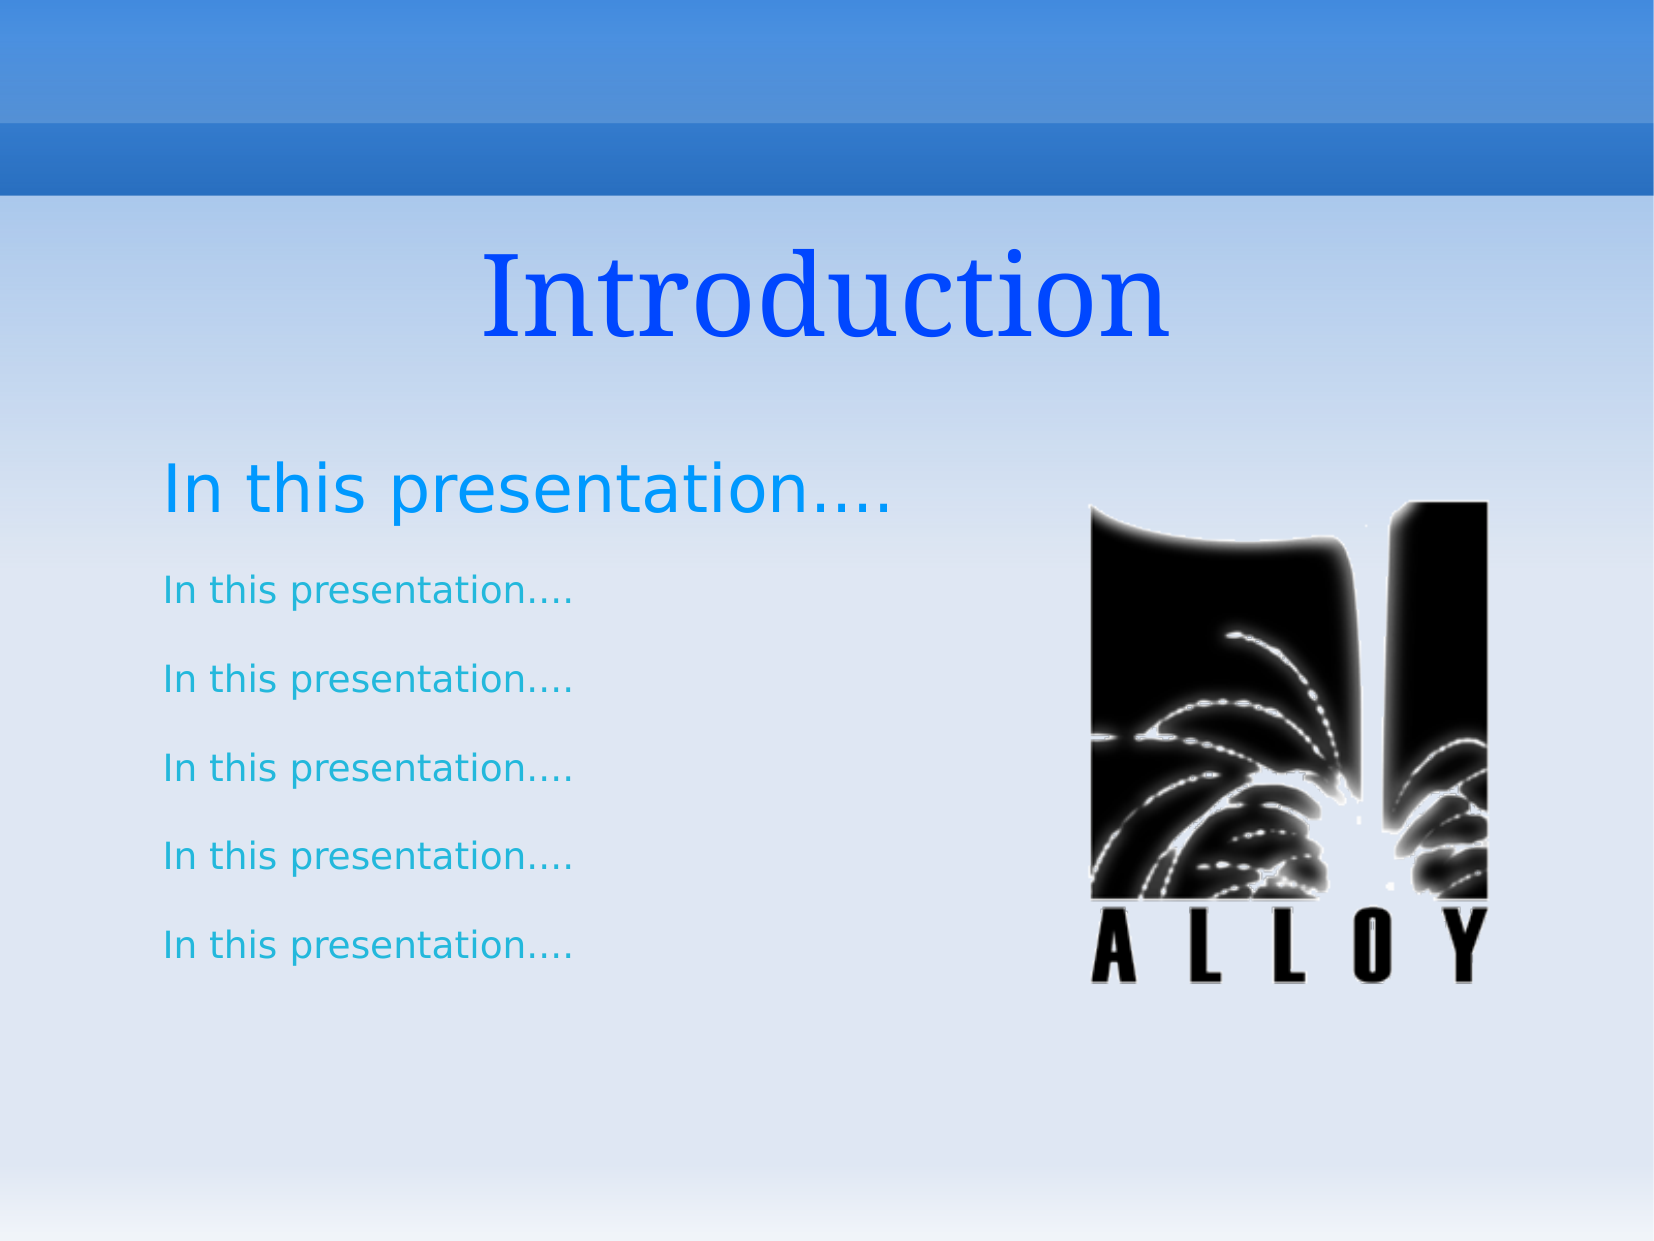

Introduction
In this presentation....
In this presentation....
In this presentation....
In this presentation....
In this presentation....
In this presentation....